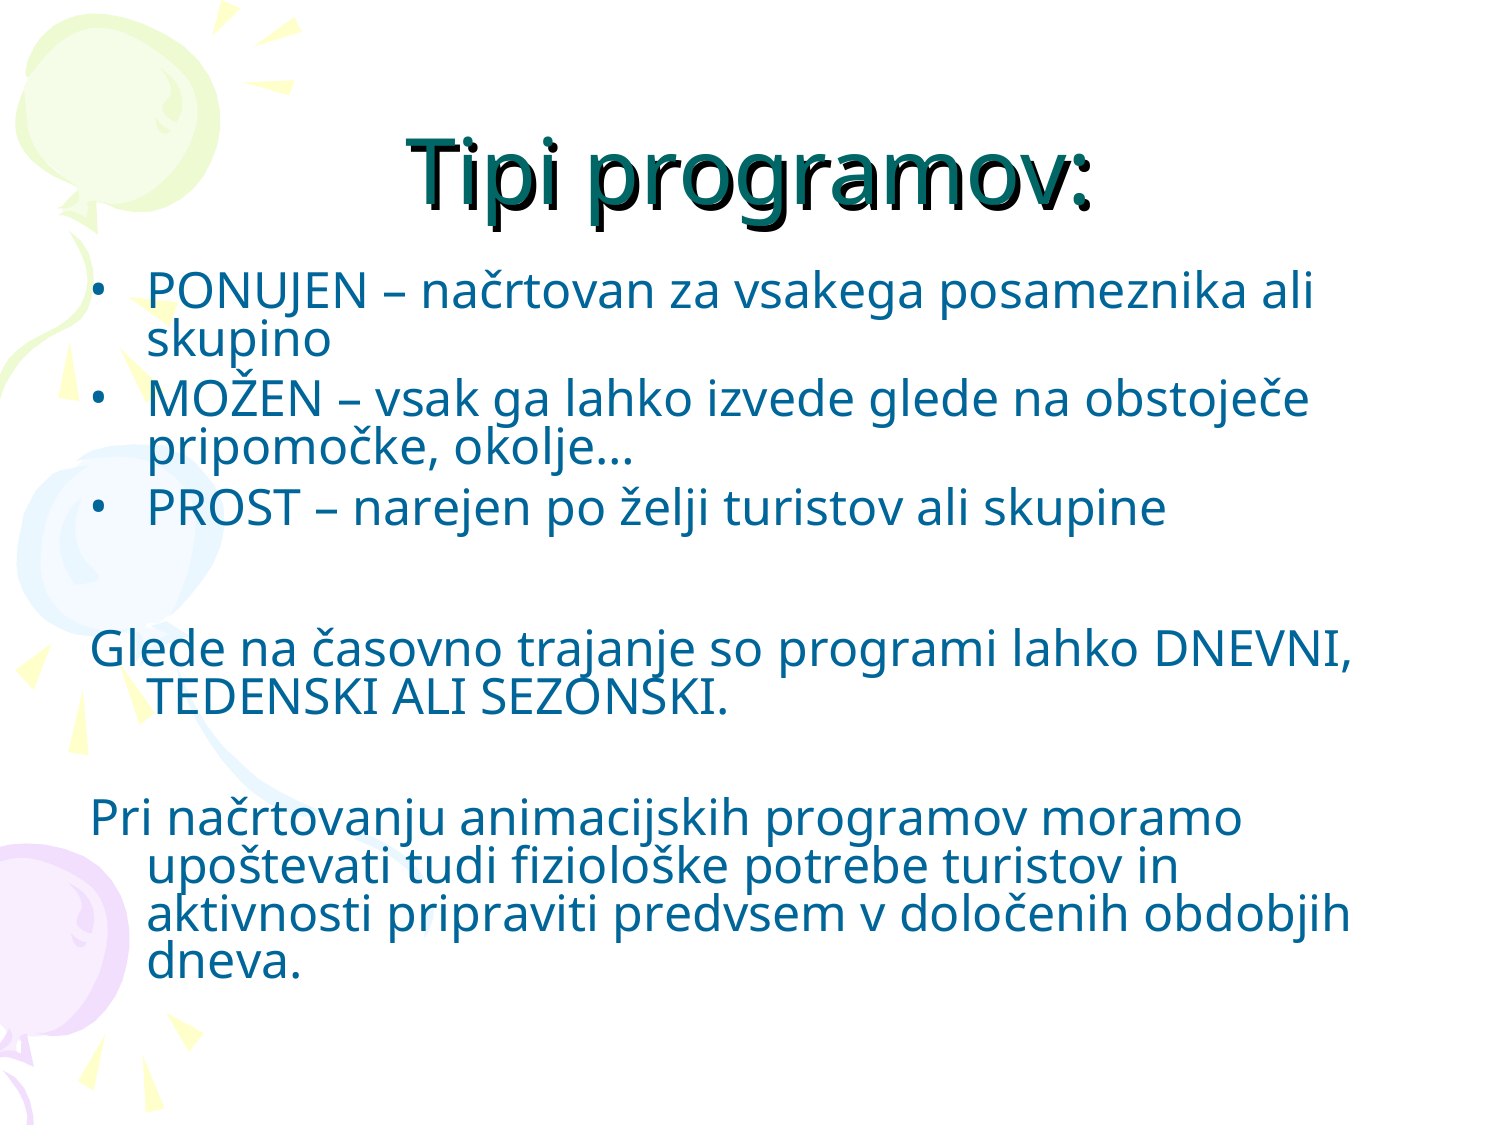

# Tipi programov:
PONUJEN – načrtovan za vsakega posameznika ali skupino
MOŽEN – vsak ga lahko izvede glede na obstoječe pripomočke, okolje…
PROST – narejen po želji turistov ali skupine
Glede na časovno trajanje so programi lahko DNEVNI, TEDENSKI ALI SEZONSKI.
Pri načrtovanju animacijskih programov moramo upoštevati tudi fiziološke potrebe turistov in aktivnosti pripraviti predvsem v določenih obdobjih dneva.